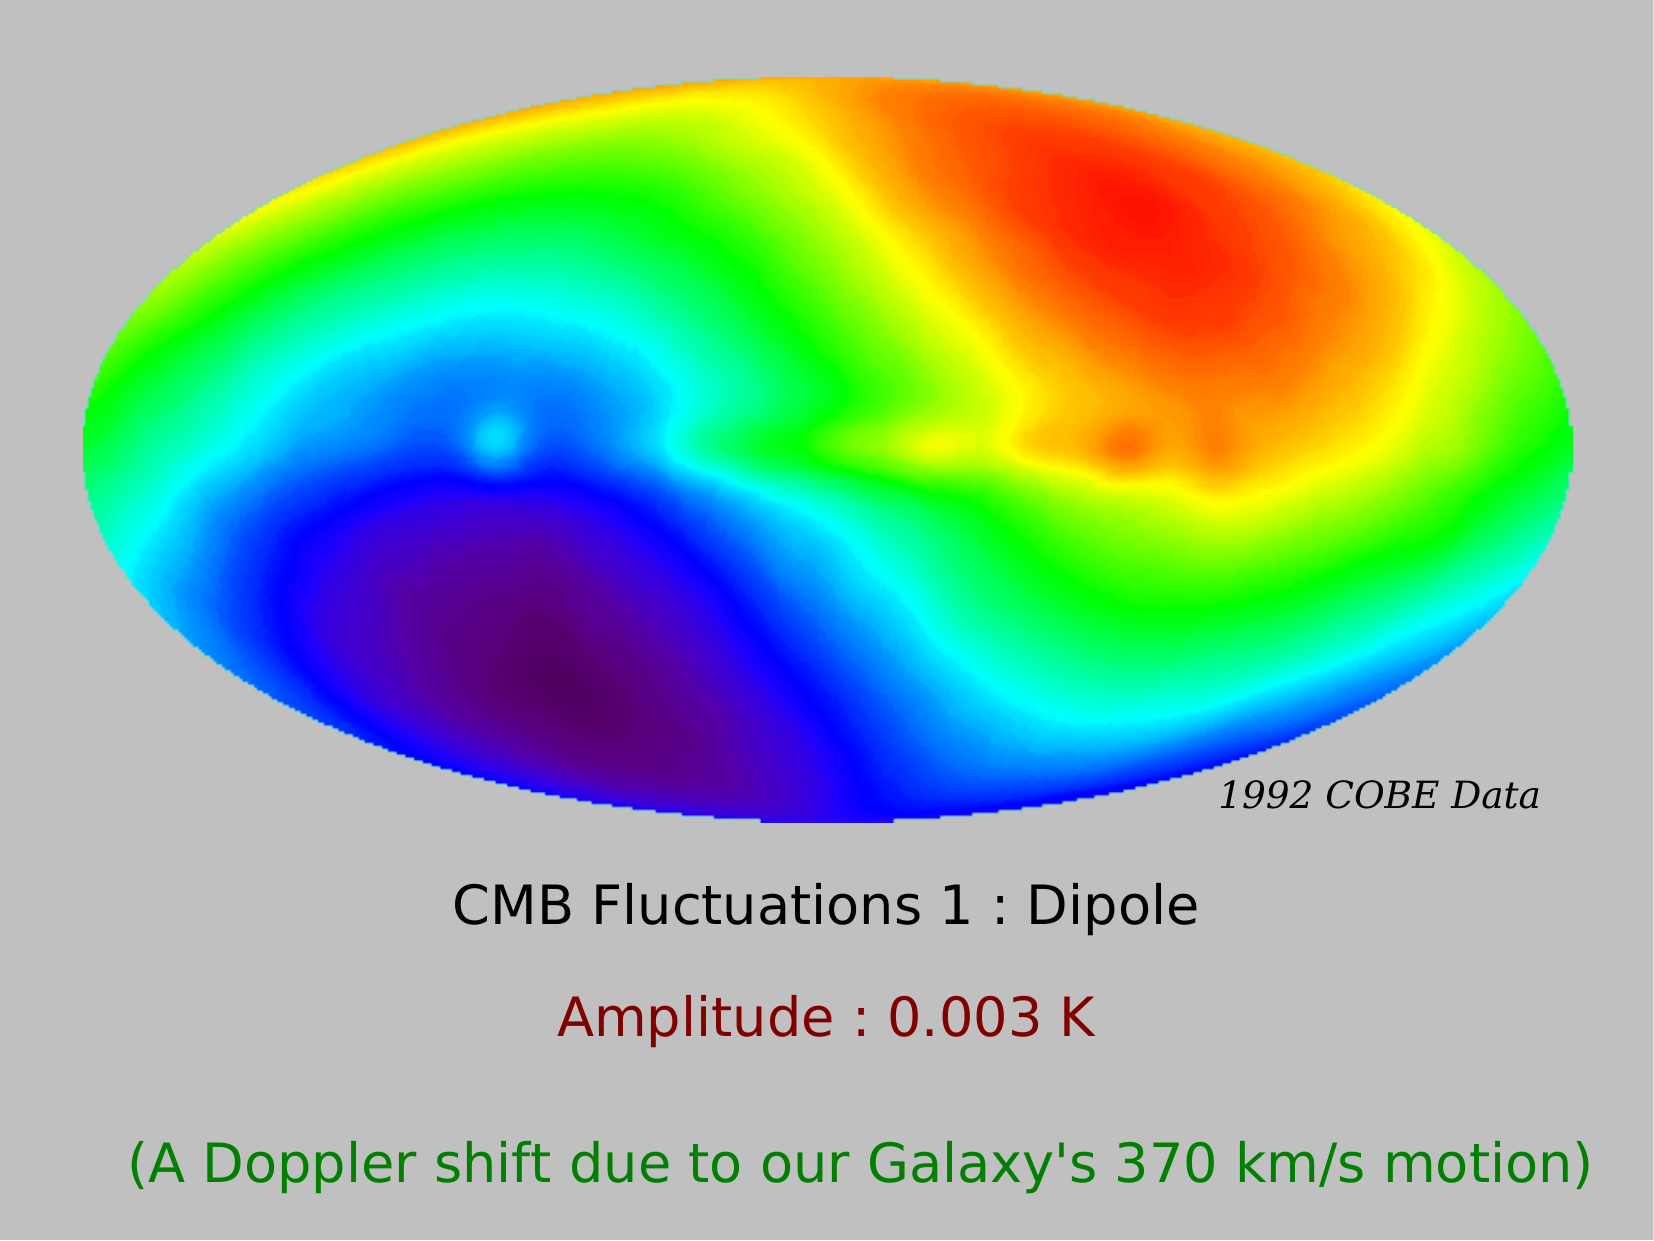

1992 COBE Data
CMB Fluctuations 1 : Dipole
Amplitude : 0.003 K
(A Doppler shift due to our Galaxy's 370 km/s motion)